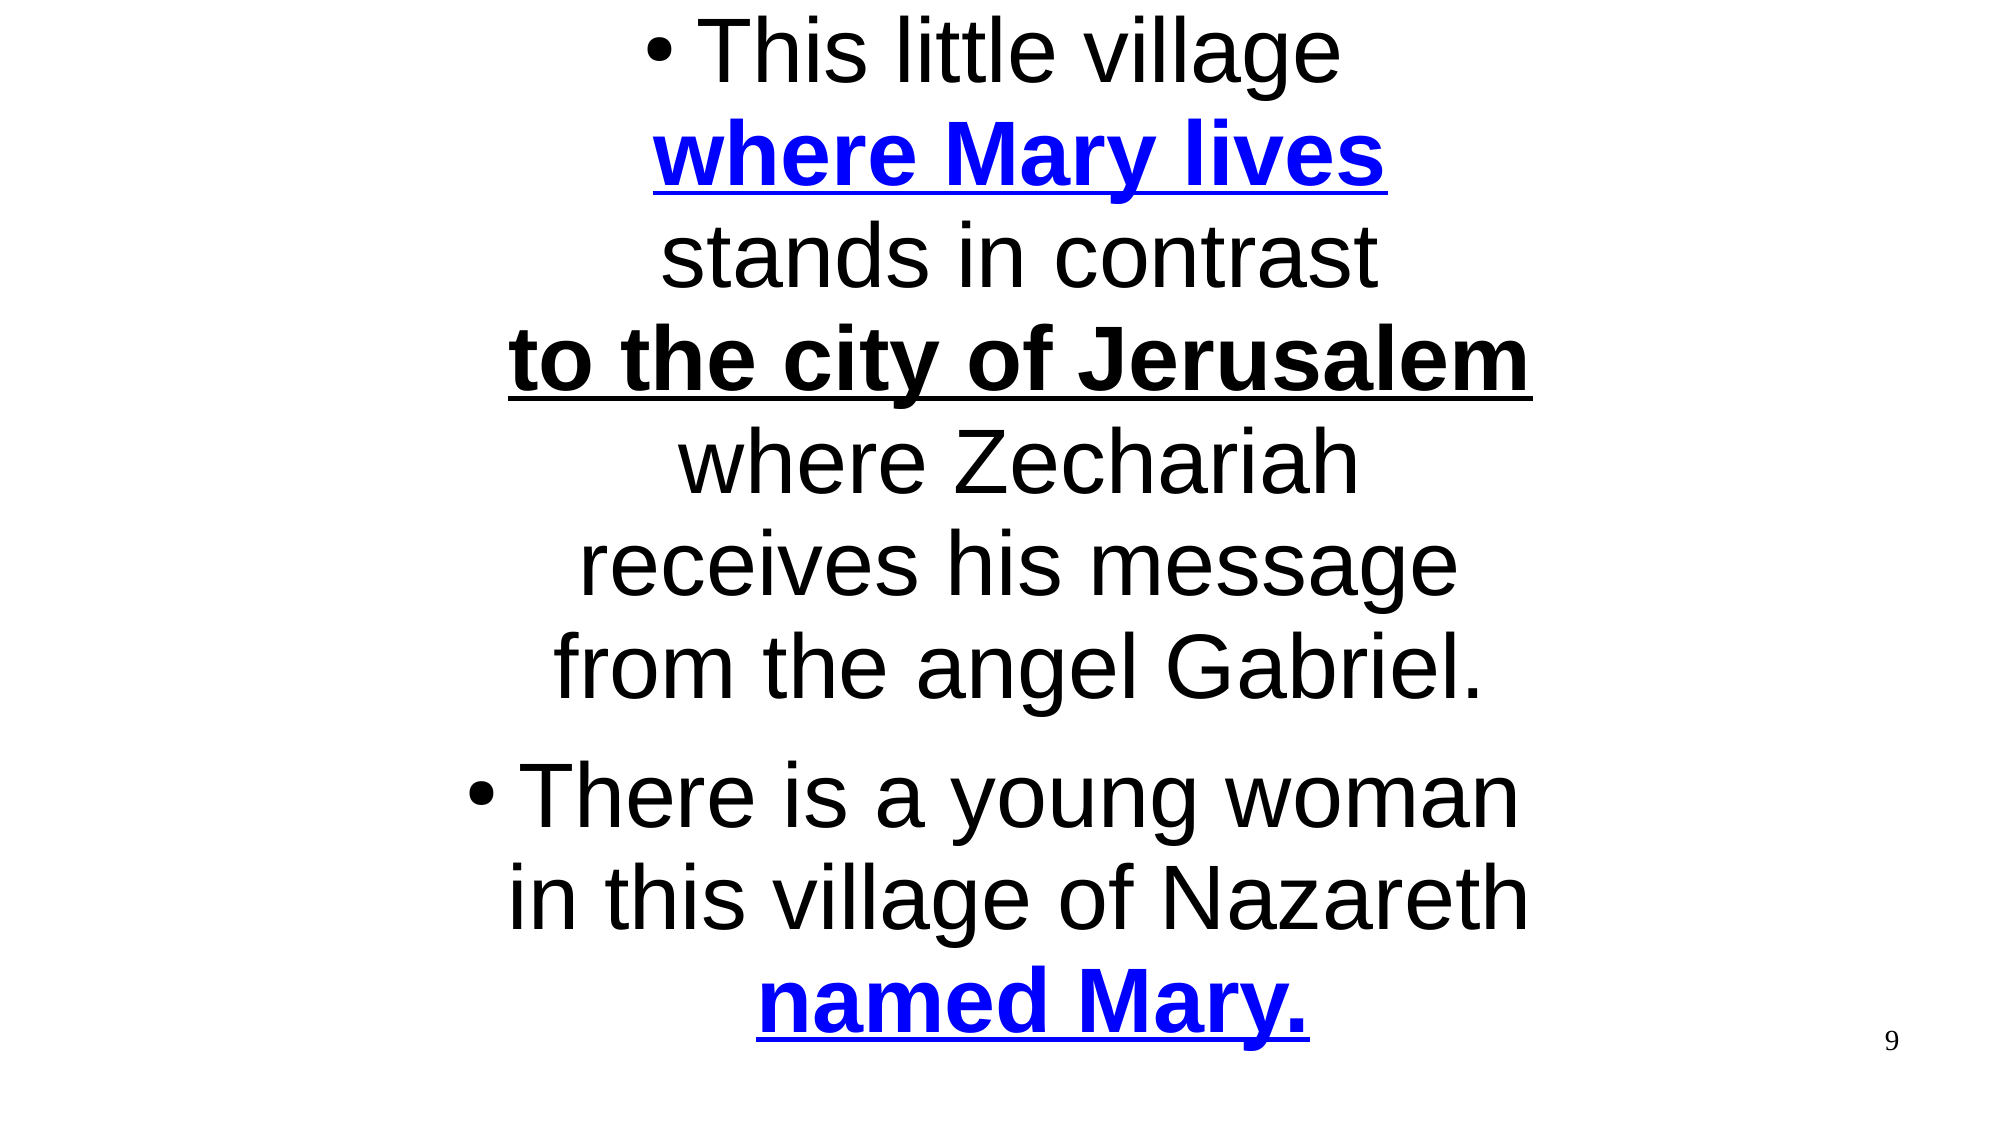

# This little village where Mary lives stands in contrast to the city of Jerusalem where Zechariah receives his message from the angel Gabriel.
There is a young woman
in this village of Nazareth
named Mary.
9